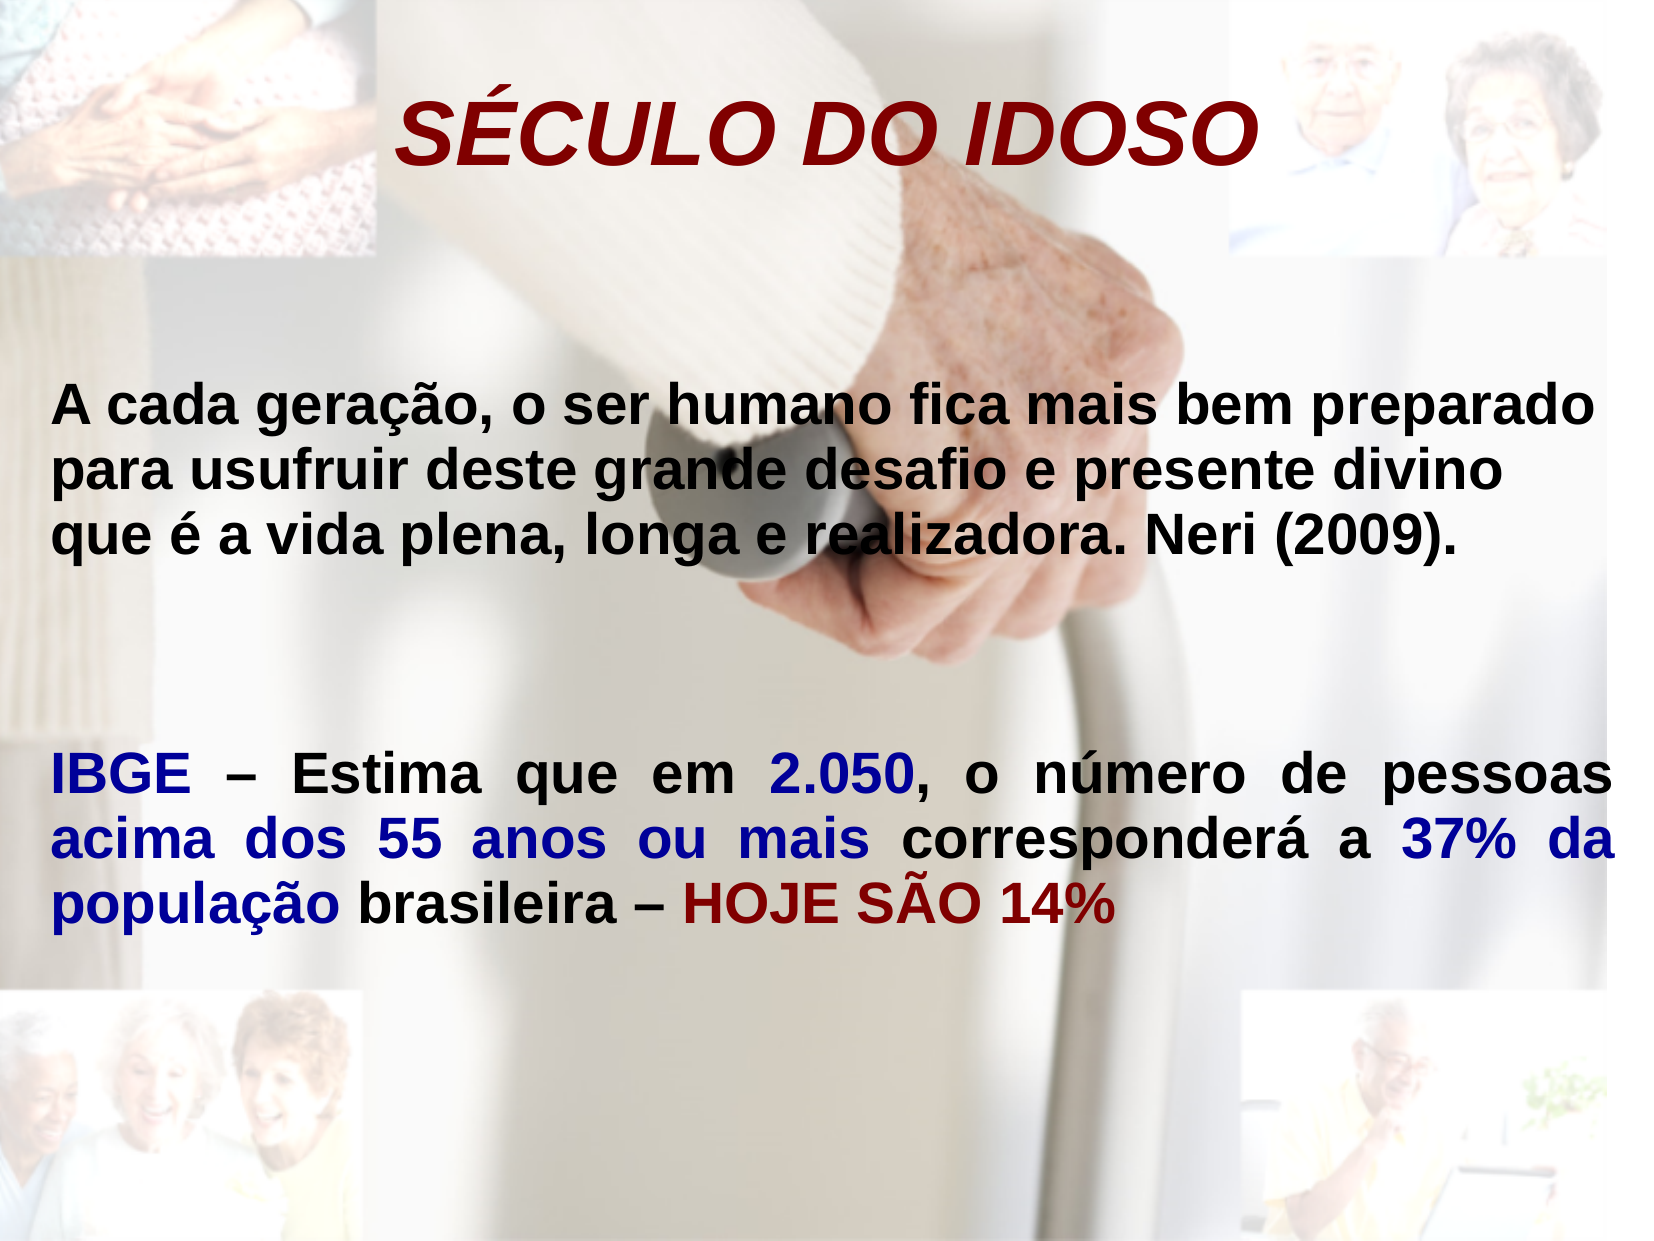

#
SÉCULO DO IDOSO
A cada geração, o ser humano fica mais bem preparado para usufruir deste grande desafio e presente divino que é a vida plena, longa e realizadora. Neri (2009).
IBGE – Estima que em 2.050, o número de pessoas acima dos 55 anos ou mais corresponderá a 37% da população brasileira – HOJE SÃO 14%